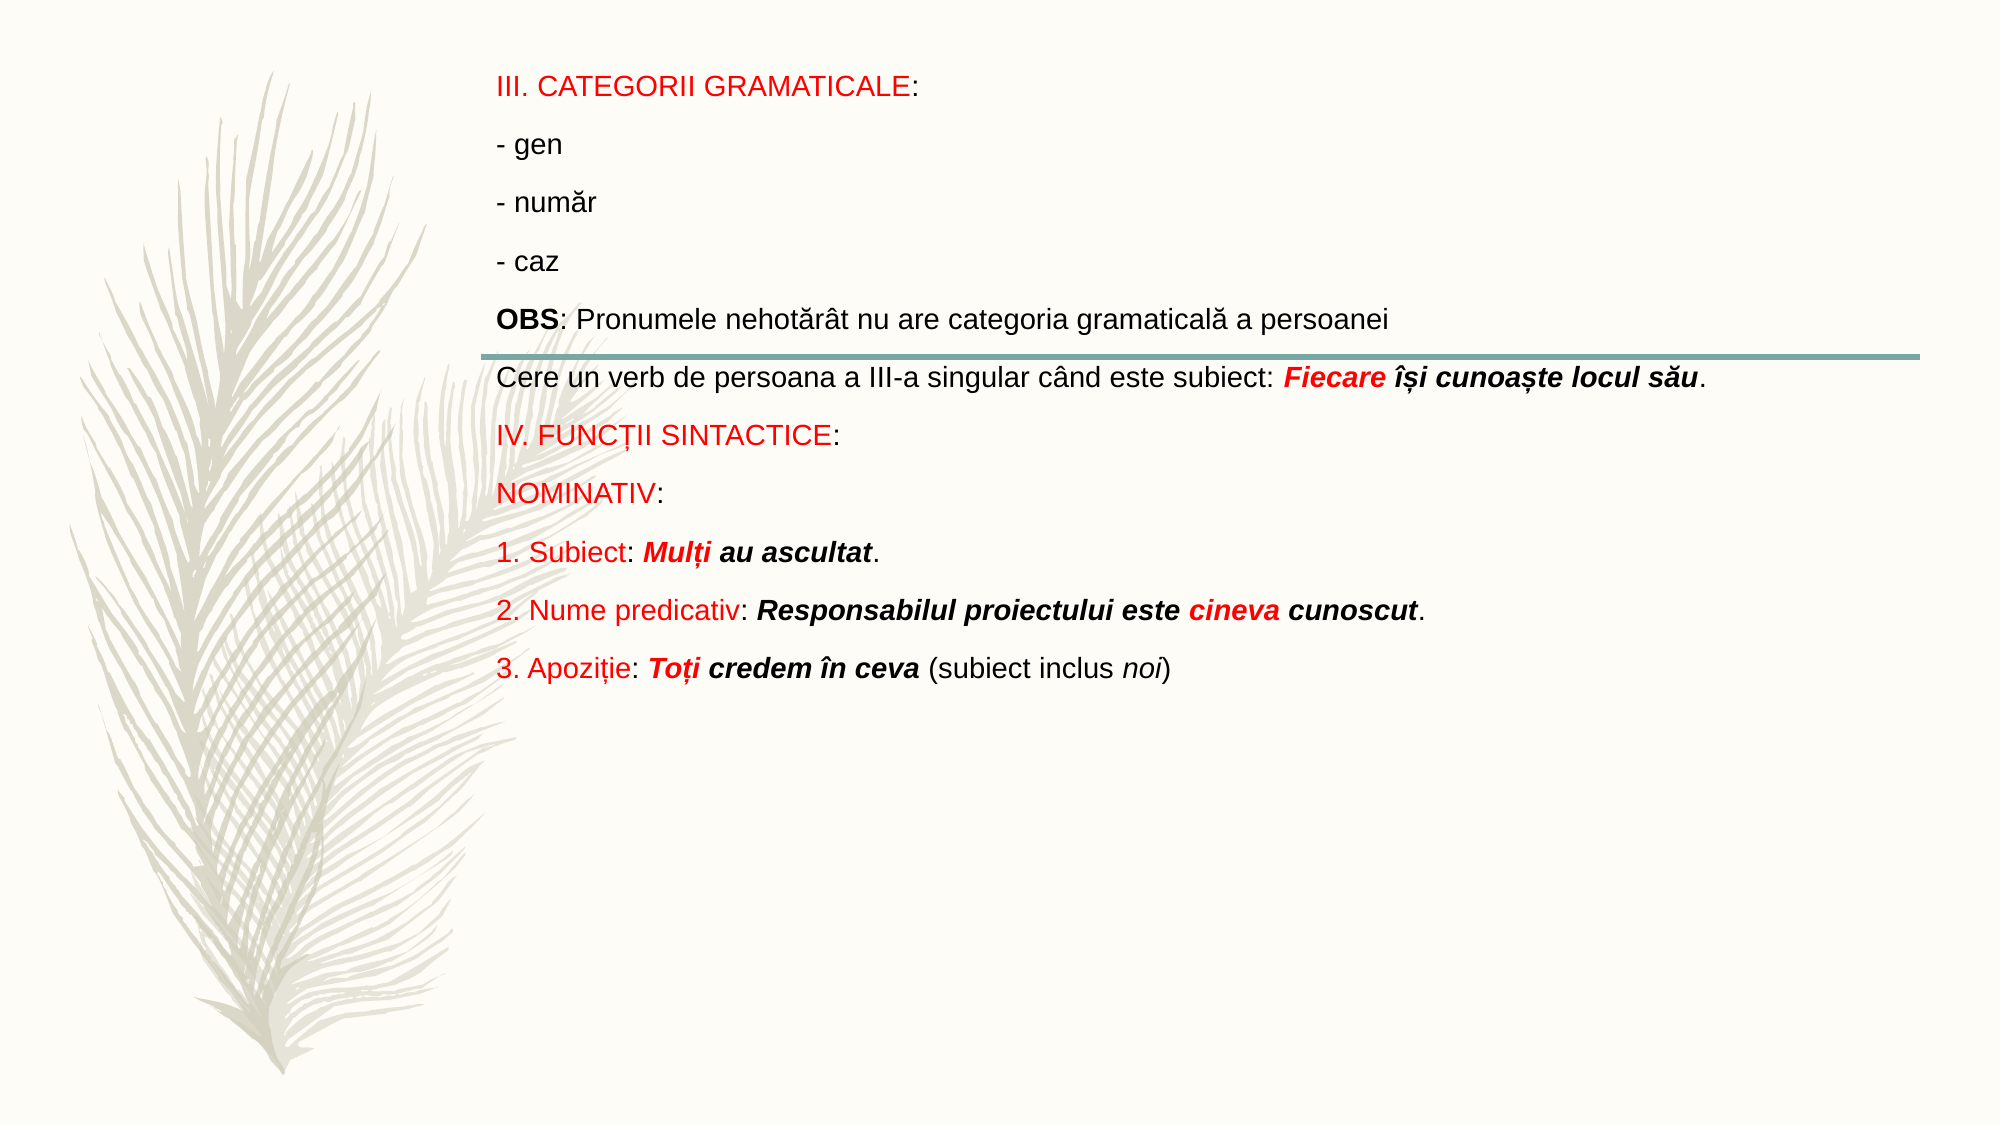

# III. CATEGORII GRAMATICALE:
- gen
- număr
- caz
OBS: Pronumele nehotărât nu are categoria gramaticală a persoanei
Cere un verb de persoana a III-a singular când este subiect: Fiecare își cunoaște locul său.
IV. FUNCȚII SINTACTICE:
NOMINATIV:
1. Subiect: Mulți au ascultat.
2. Nume predicativ: Responsabilul proiectului este cineva cunoscut.
3. Apoziție: Toți credem în ceva (subiect inclus noi)